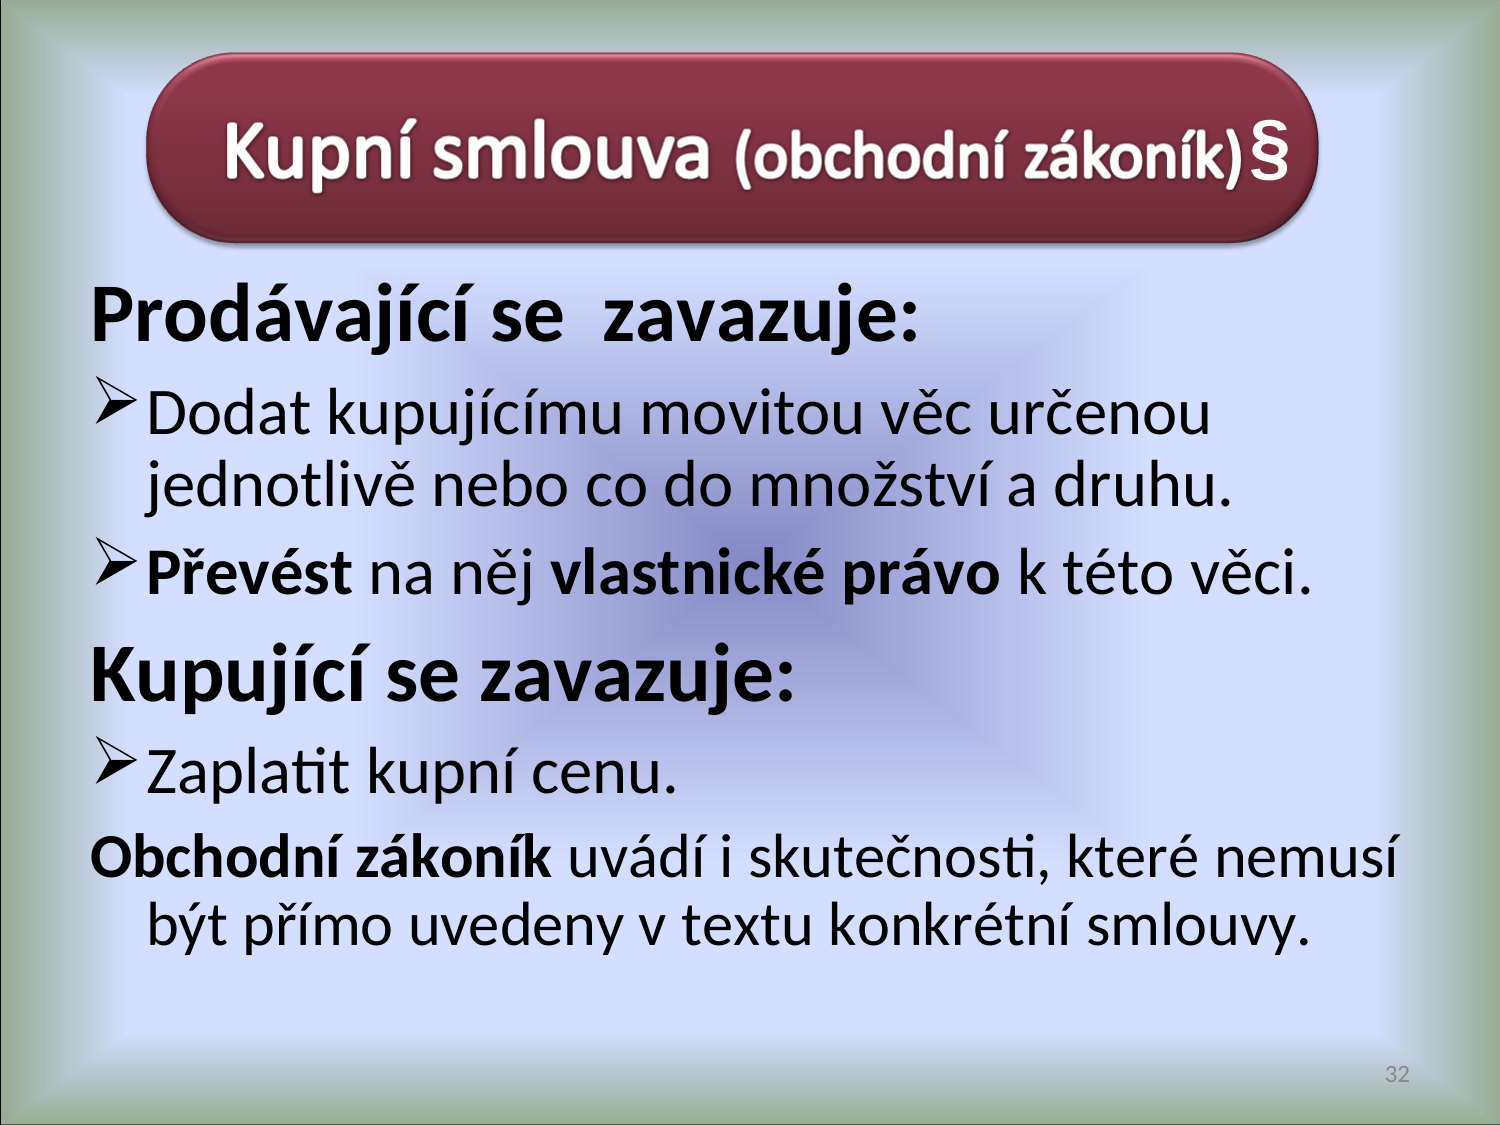

§
# Prodávající se zavazuje:
Dodat kupujícímu movitou věc určenou jednotlivě nebo co do množství a druhu.
Převést na něj vlastnické právo k této věci.
Kupující se zavazuje:
Zaplatit kupní cenu.
Obchodní zákoník uvádí i skutečnosti, které nemusí být přímo uvedeny v textu konkrétní smlouvy.